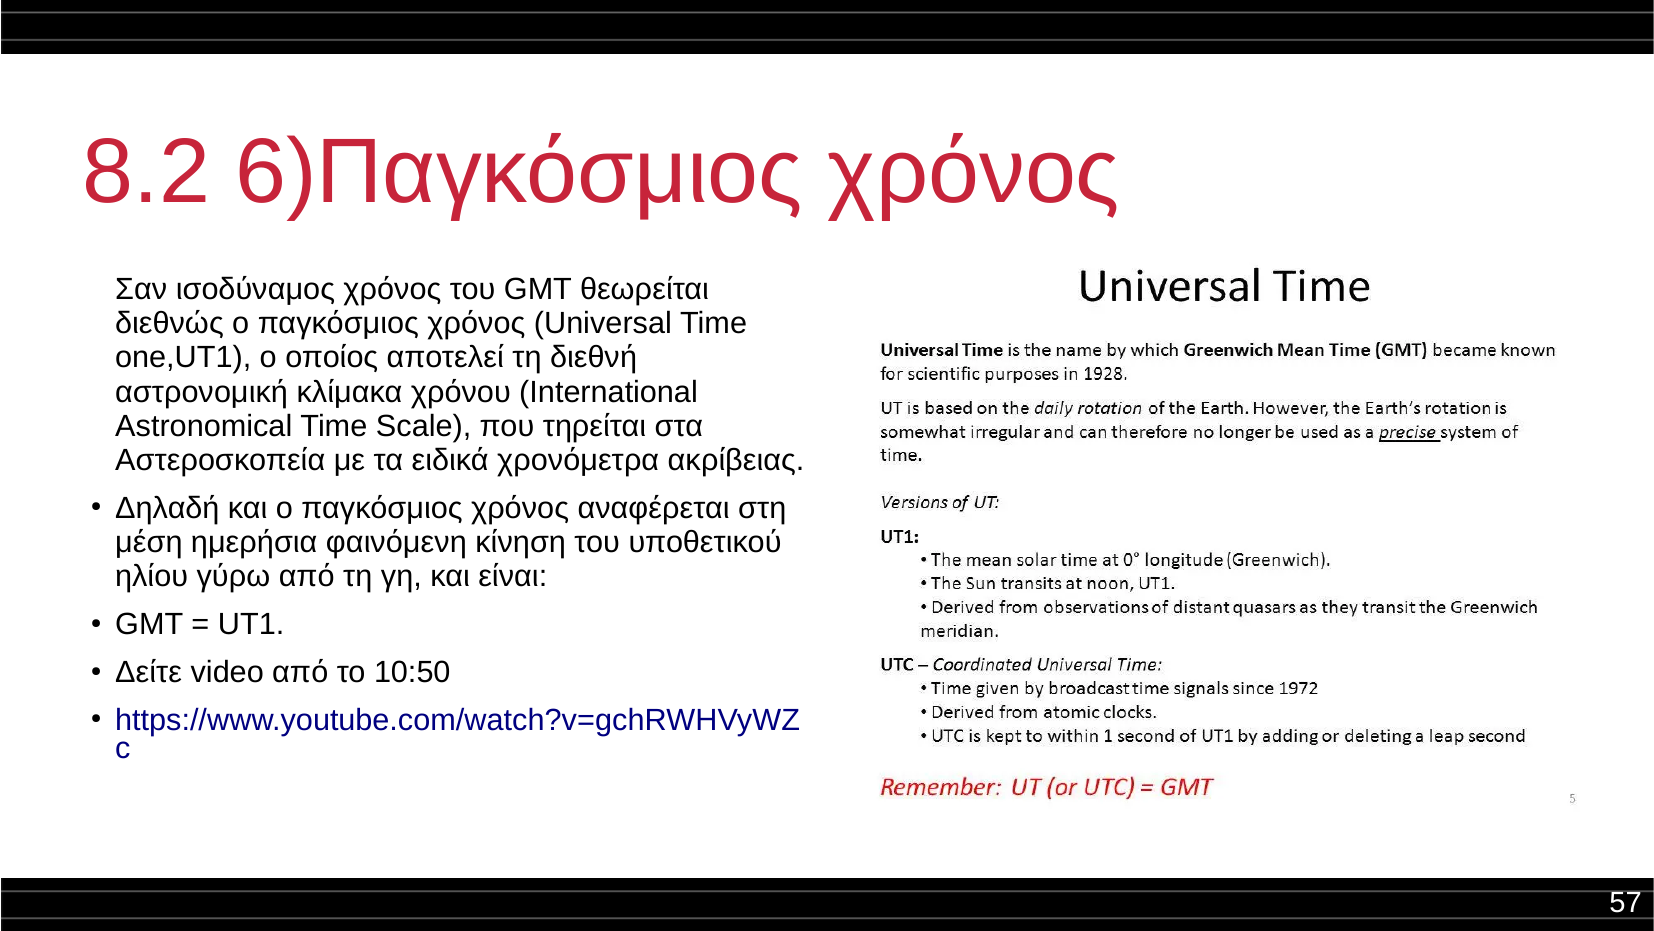

# 8.2 6)Παγκόσμιος χρόνος
Σαν ισοδύναμος χρόνος του GΜΤ θεωρείται διεθνώς ο παγκόσμιος χρόνος (Universal Time one,UT1), ο οποίος αποτελεί τη διεθνή αστρονομική κλίμακα χρόνου (Ιnternational Astronomical Time Scale), που τηρείται στα Αστεροσκοπεία με τα ειδικά χρονόμετρα ακρίβειας.
Δηλαδή και ο παγκόσμιος χρόνος αναφέρεται στη μέση ημερήσια φαινόμενη κίνηση του υποθετικού ηλίου γύρω από τη γη, και είναι:
GΜΤ = UT1.
Δείτε video από το 10:50
https://www.youtube.com/watch?v=gchRWHVyWZc